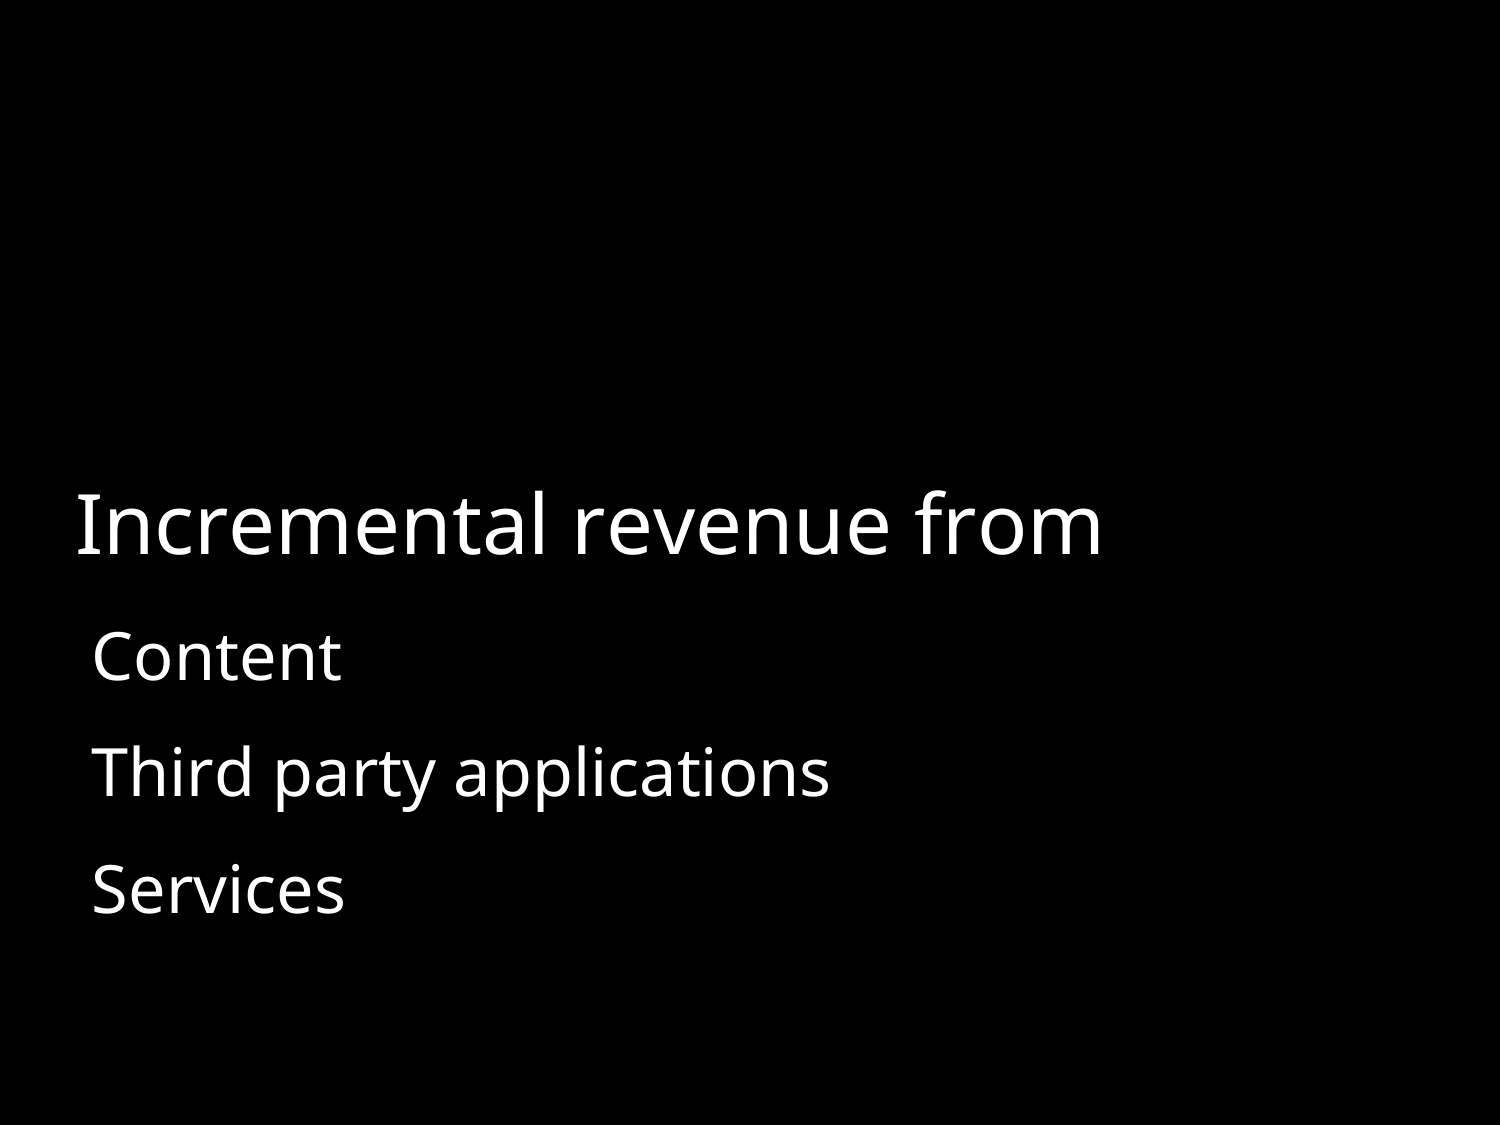

# Incremental revenue from
Content
Third party applications
Services